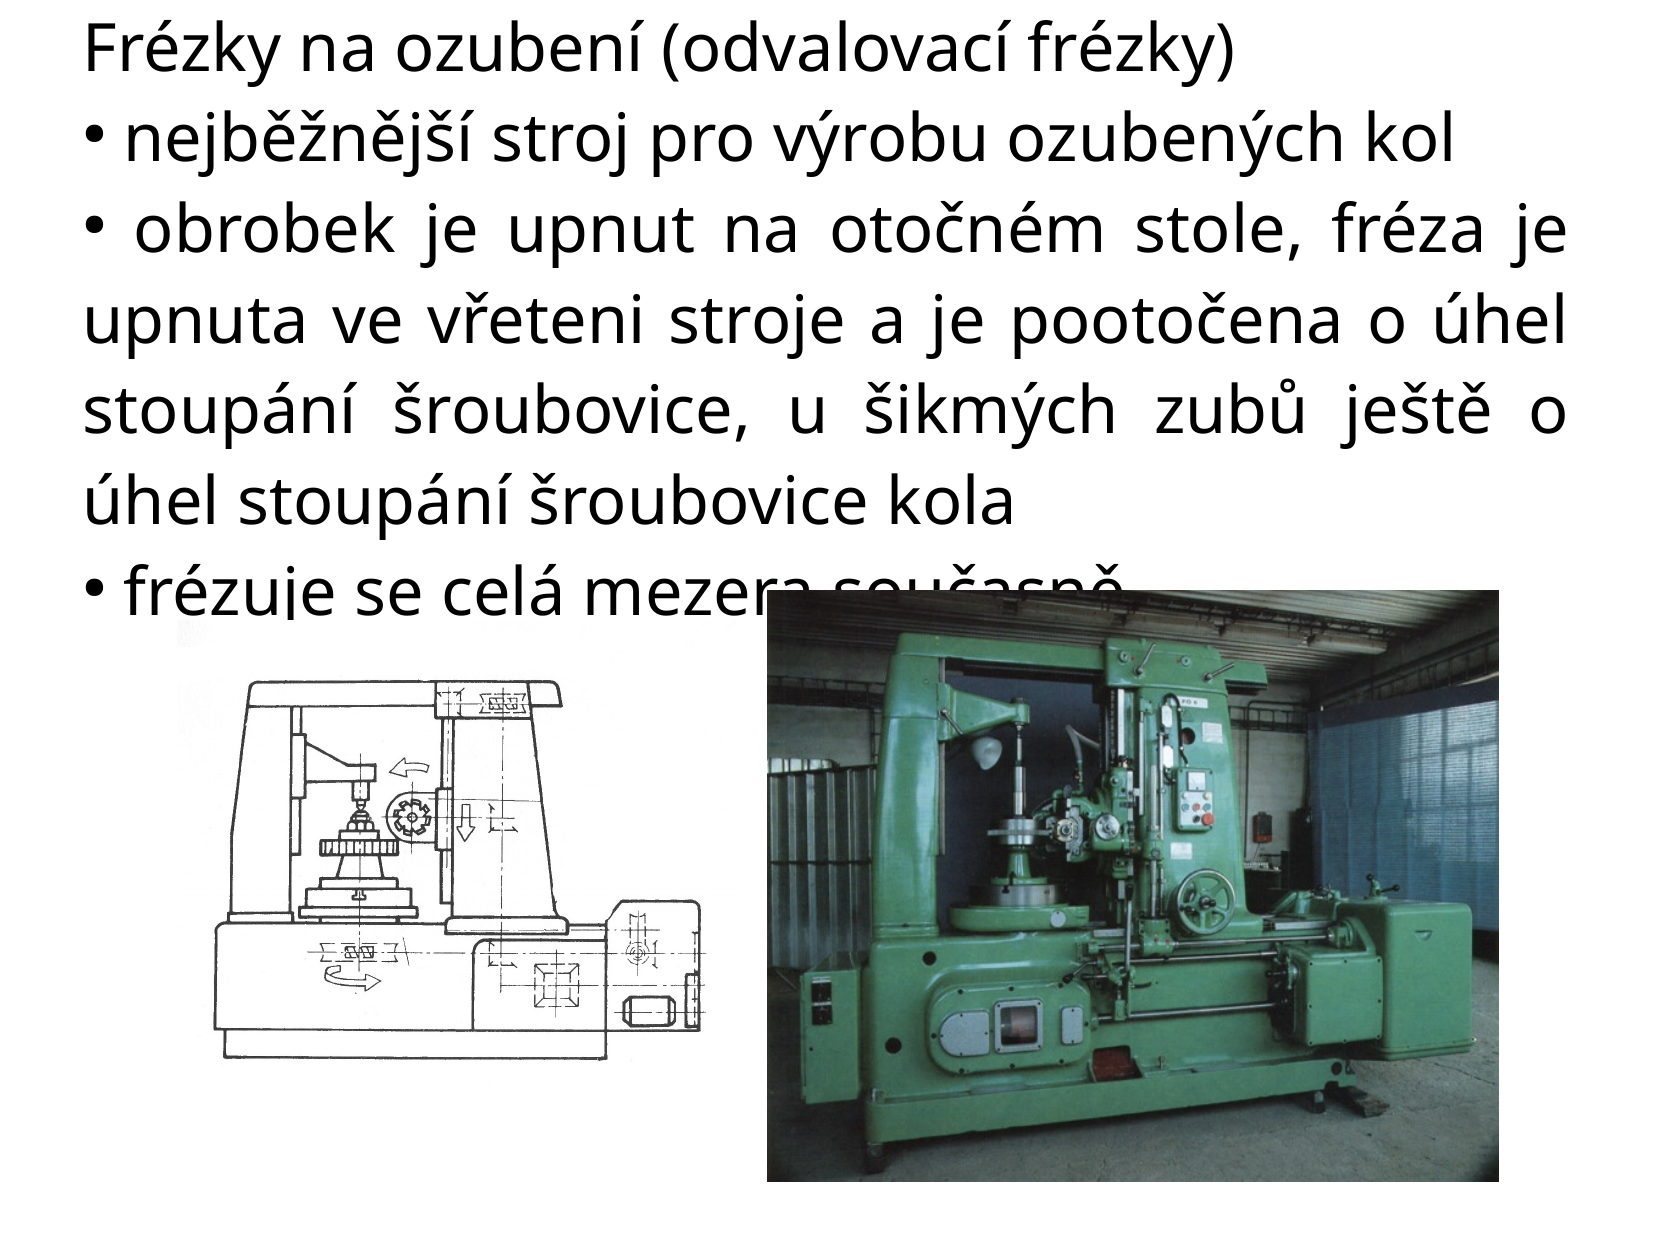

# Frézky na ozubení (odvalovací frézky)
 nejběžnější stroj pro výrobu ozubených kol
 obrobek je upnut na otočném stole, fréza je upnuta ve vřeteni stroje a je pootočena o úhel stoupání šroubovice, u šikmých zubů ještě o úhel stoupání šroubovice kola
 frézuje se celá mezera současně